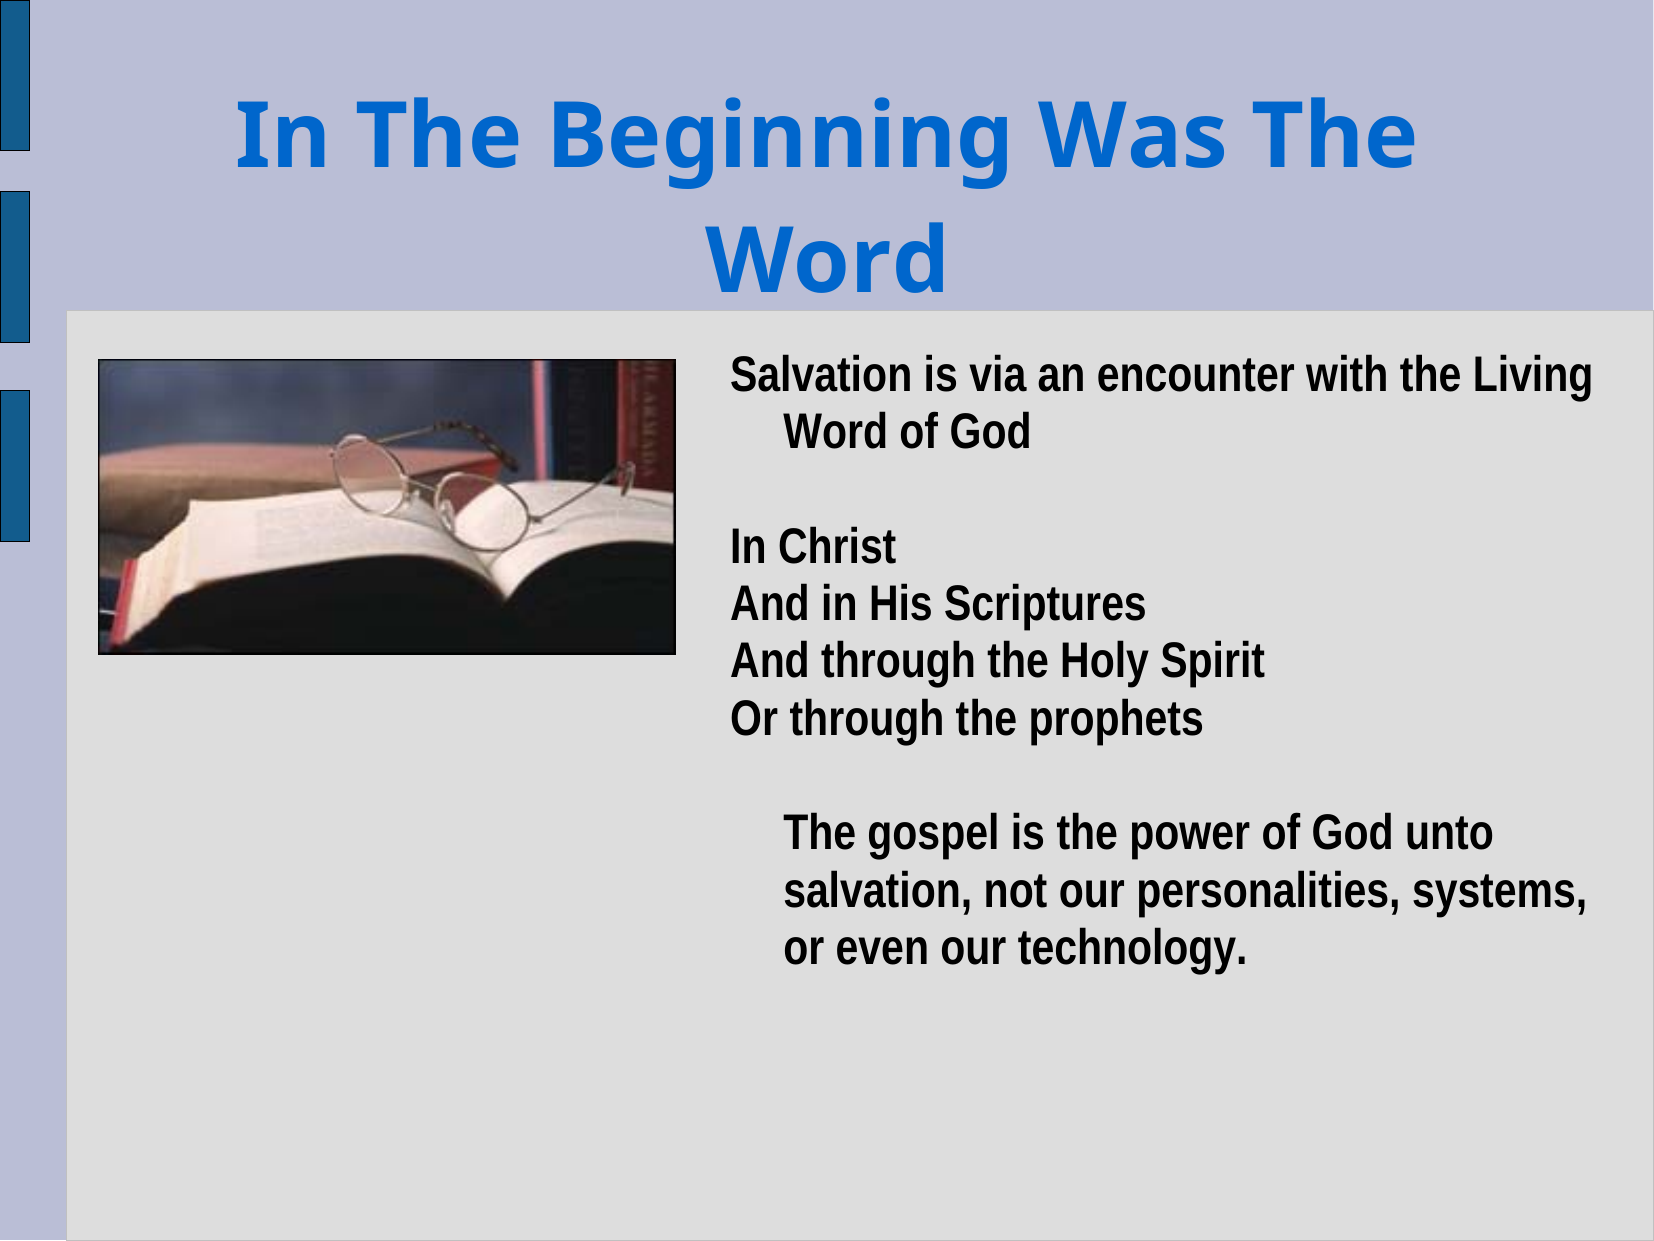

# In The Beginning Was The Word
Salvation is via an encounter with the Living Word of God
In Christ
And in His Scriptures
And through the Holy Spirit
Or through the prophets
The gospel is the power of God unto salvation, not our personalities, systems, or even our technology.